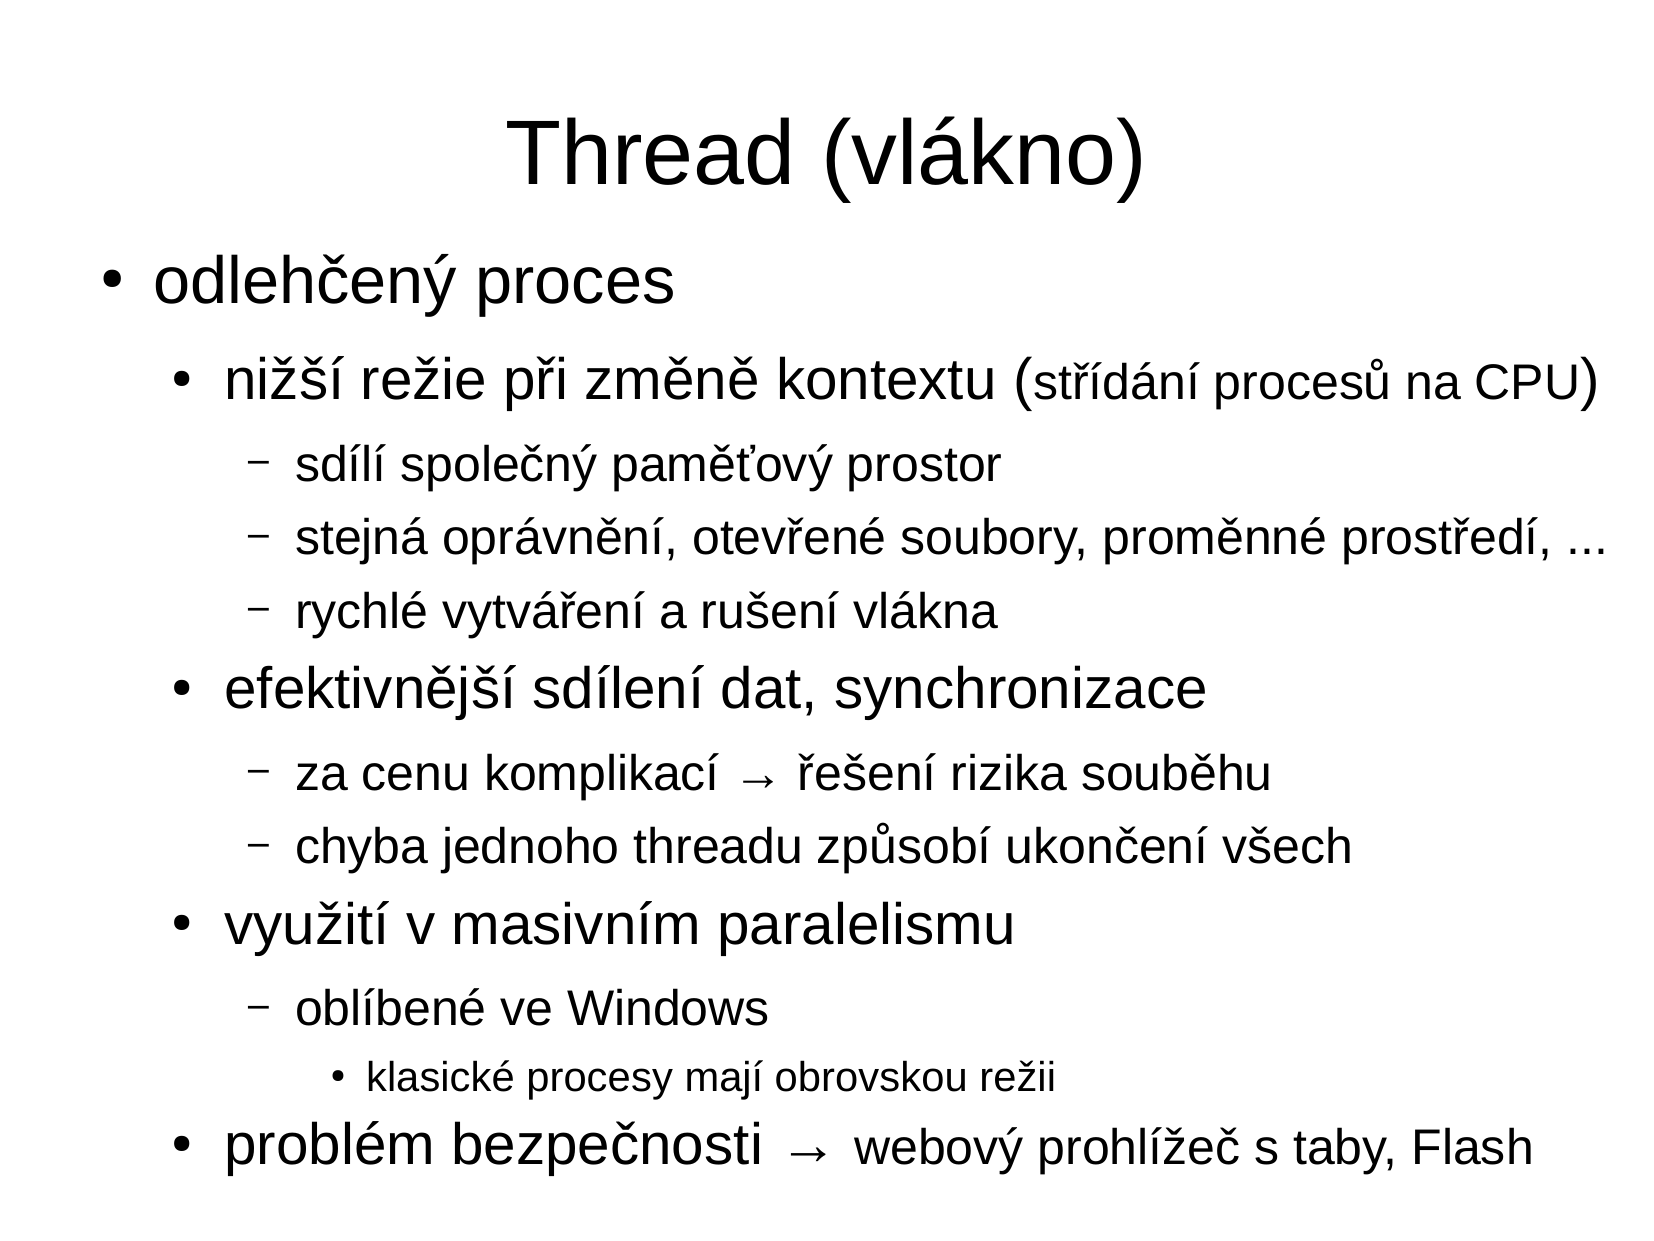

# Thread (vlákno)
odlehčený proces
nižší režie při změně kontextu (střídání procesů na CPU)
sdílí společný paměťový prostor
stejná oprávnění, otevřené soubory, proměnné prostředí, ...
rychlé vytváření a rušení vlákna
efektivnější sdílení dat, synchronizace
za cenu komplikací → řešení rizika souběhu
chyba jednoho threadu způsobí ukončení všech
využití v masivním paralelismu
oblíbené ve Windows
klasické procesy mají obrovskou režii
problém bezpečnosti → webový prohlížeč s taby, Flash